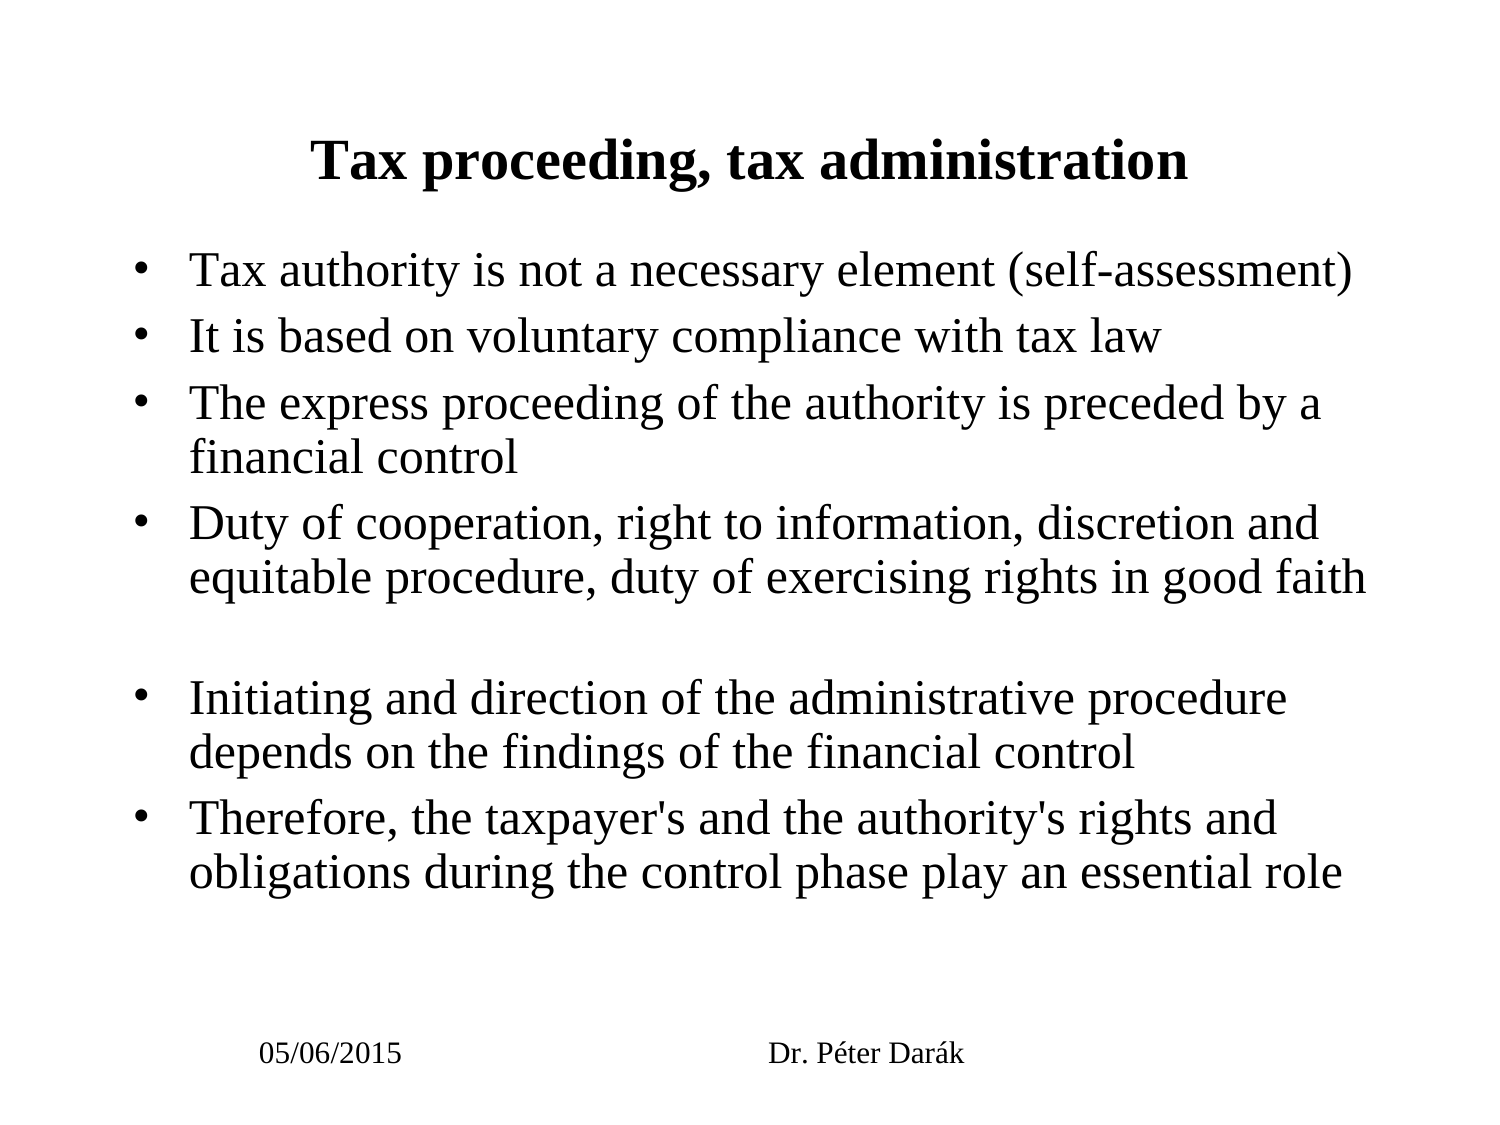

# Tax proceeding, tax administration
Tax authority is not a necessary element (self-assessment)
It is based on voluntary compliance with tax law
The express proceeding of the authority is preceded by a financial control
Duty of cooperation, right to information, discretion and equitable procedure, duty of exercising rights in good faith
Initiating and direction of the administrative procedure depends on the findings of the financial control
Therefore, the taxpayer's and the authority's rights and obligations during the control phase play an essential role
05/06/2015
Dr. Péter Darák